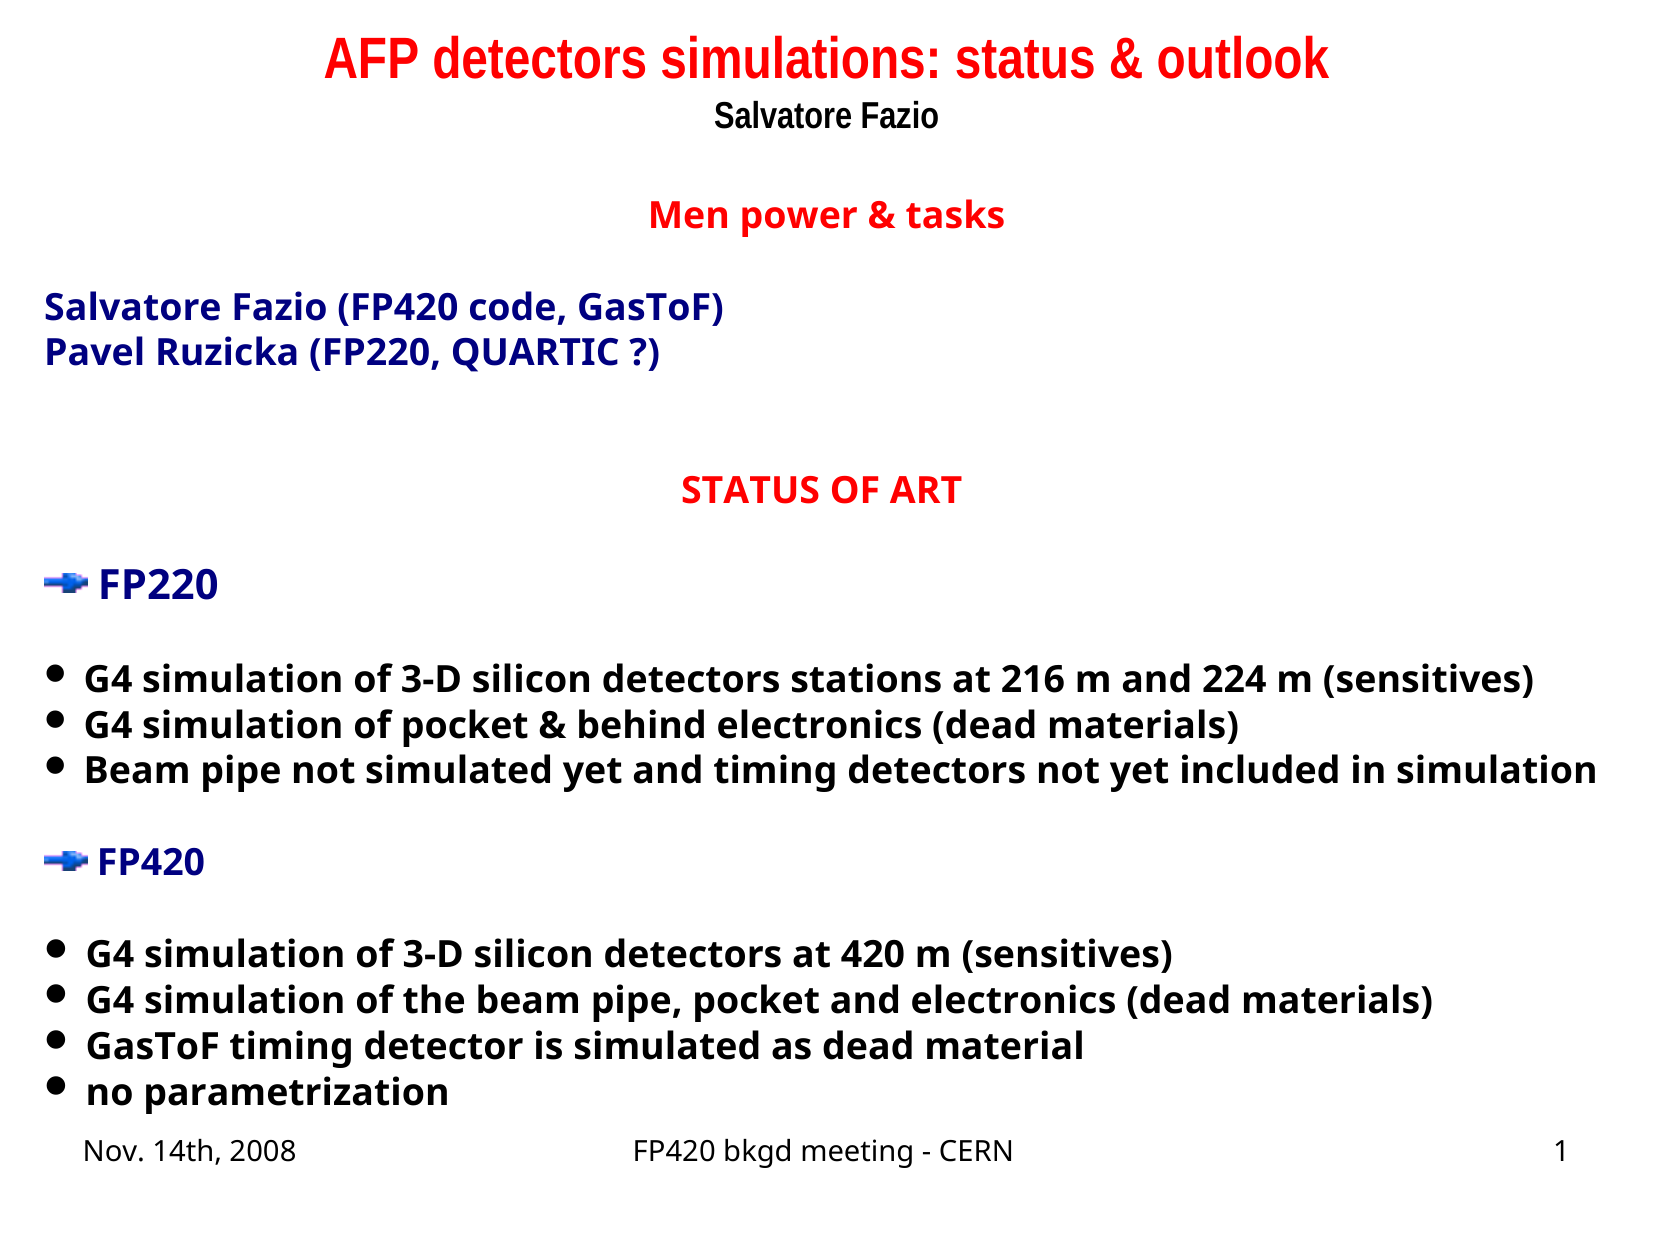

AFP detectors simulations: status & outlook
Salvatore Fazio
Men power & tasks
Salvatore Fazio (FP420 code, GasToF)
Pavel Ruzicka (FP220, QUARTIC ?)
STATUS OF ART
 FP220
 G4 simulation of 3-D silicon detectors stations at 216 m and 224 m (sensitives)
 G4 simulation of pocket & behind electronics (dead materials)
 Beam pipe not simulated yet and timing detectors not yet included in simulation
 FP420
 G4 simulation of 3-D silicon detectors at 420 m (sensitives)
 G4 simulation of the beam pipe, pocket and electronics (dead materials)
 GasToF timing detector is simulated as dead material
 no parametrization
Nov. 14th, 2008
FP420 bkgd meeting - CERN
1